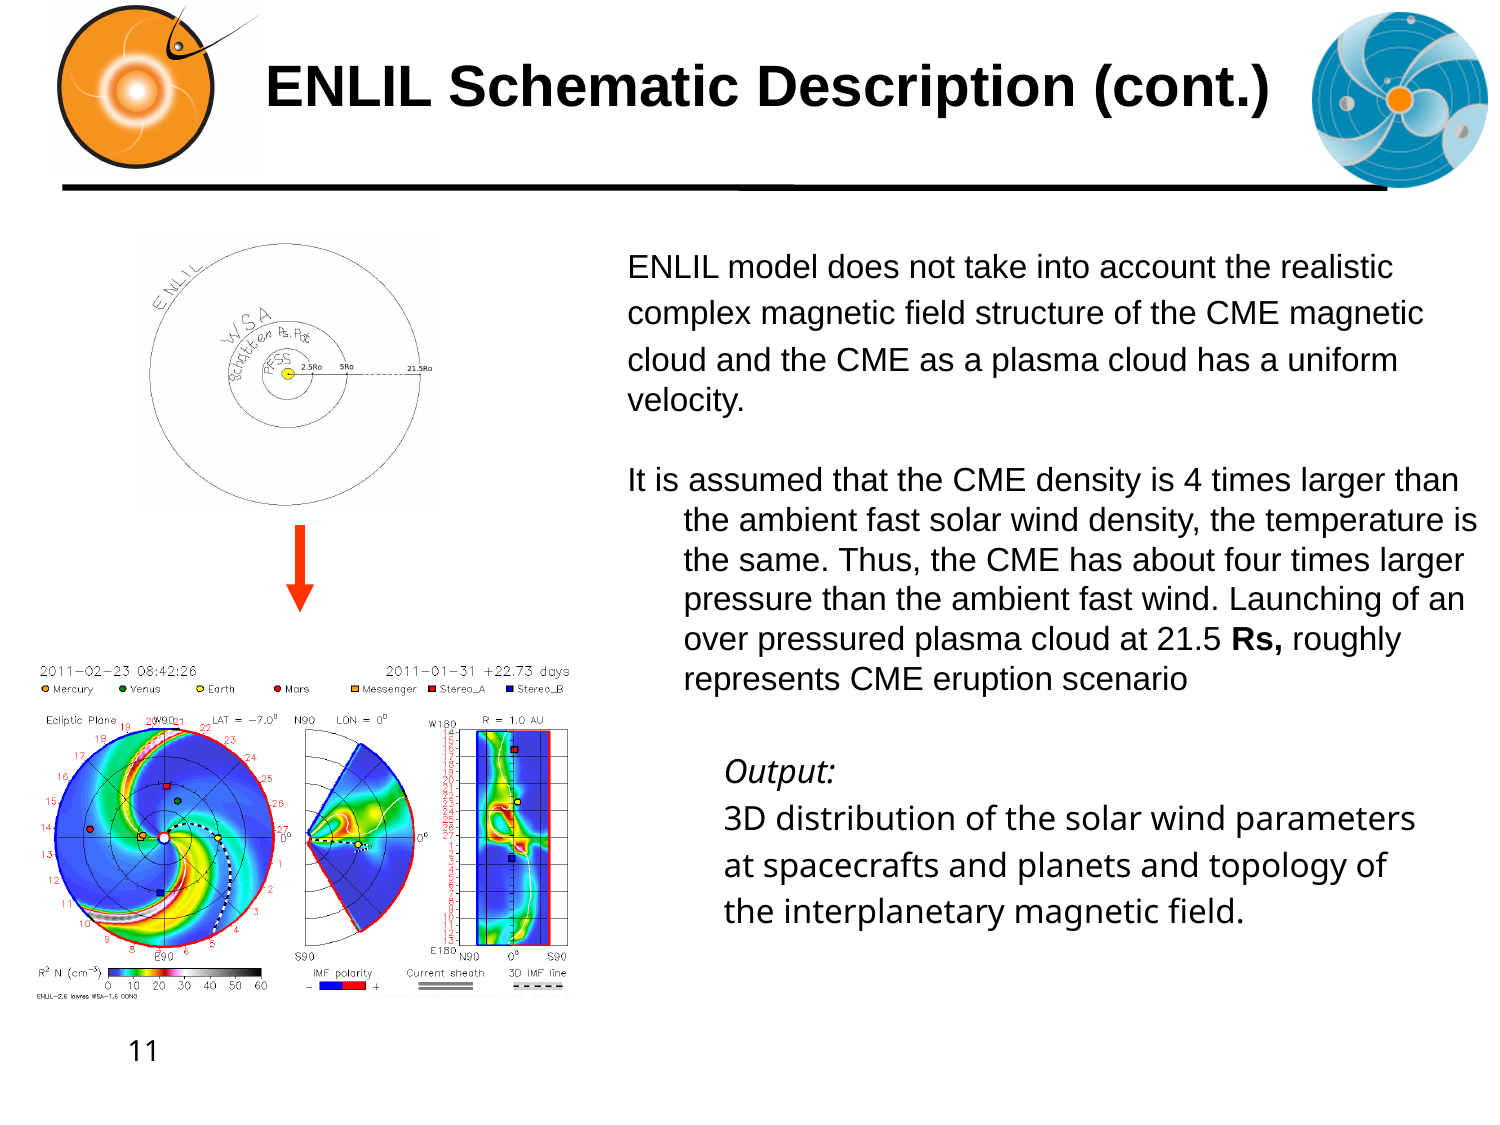

# ENLIL Schematic Description (cont.)
ENLIL model does not take into account the realistic
complex magnetic field structure of the CME magnetic
cloud and the CME as a plasma cloud has a uniform
velocity.
It is assumed that the CME density is 4 times larger than the ambient fast solar wind density, the temperature is the same. Thus, the CME has about four times larger pressure than the ambient fast wind. Launching of an over pressured plasma cloud at 21.5 Rs, roughly represents CME eruption scenario
 Output:
 3D distribution of the solar wind parameters
 at spacecrafts and planets and topology of
 the interplanetary magnetic field.